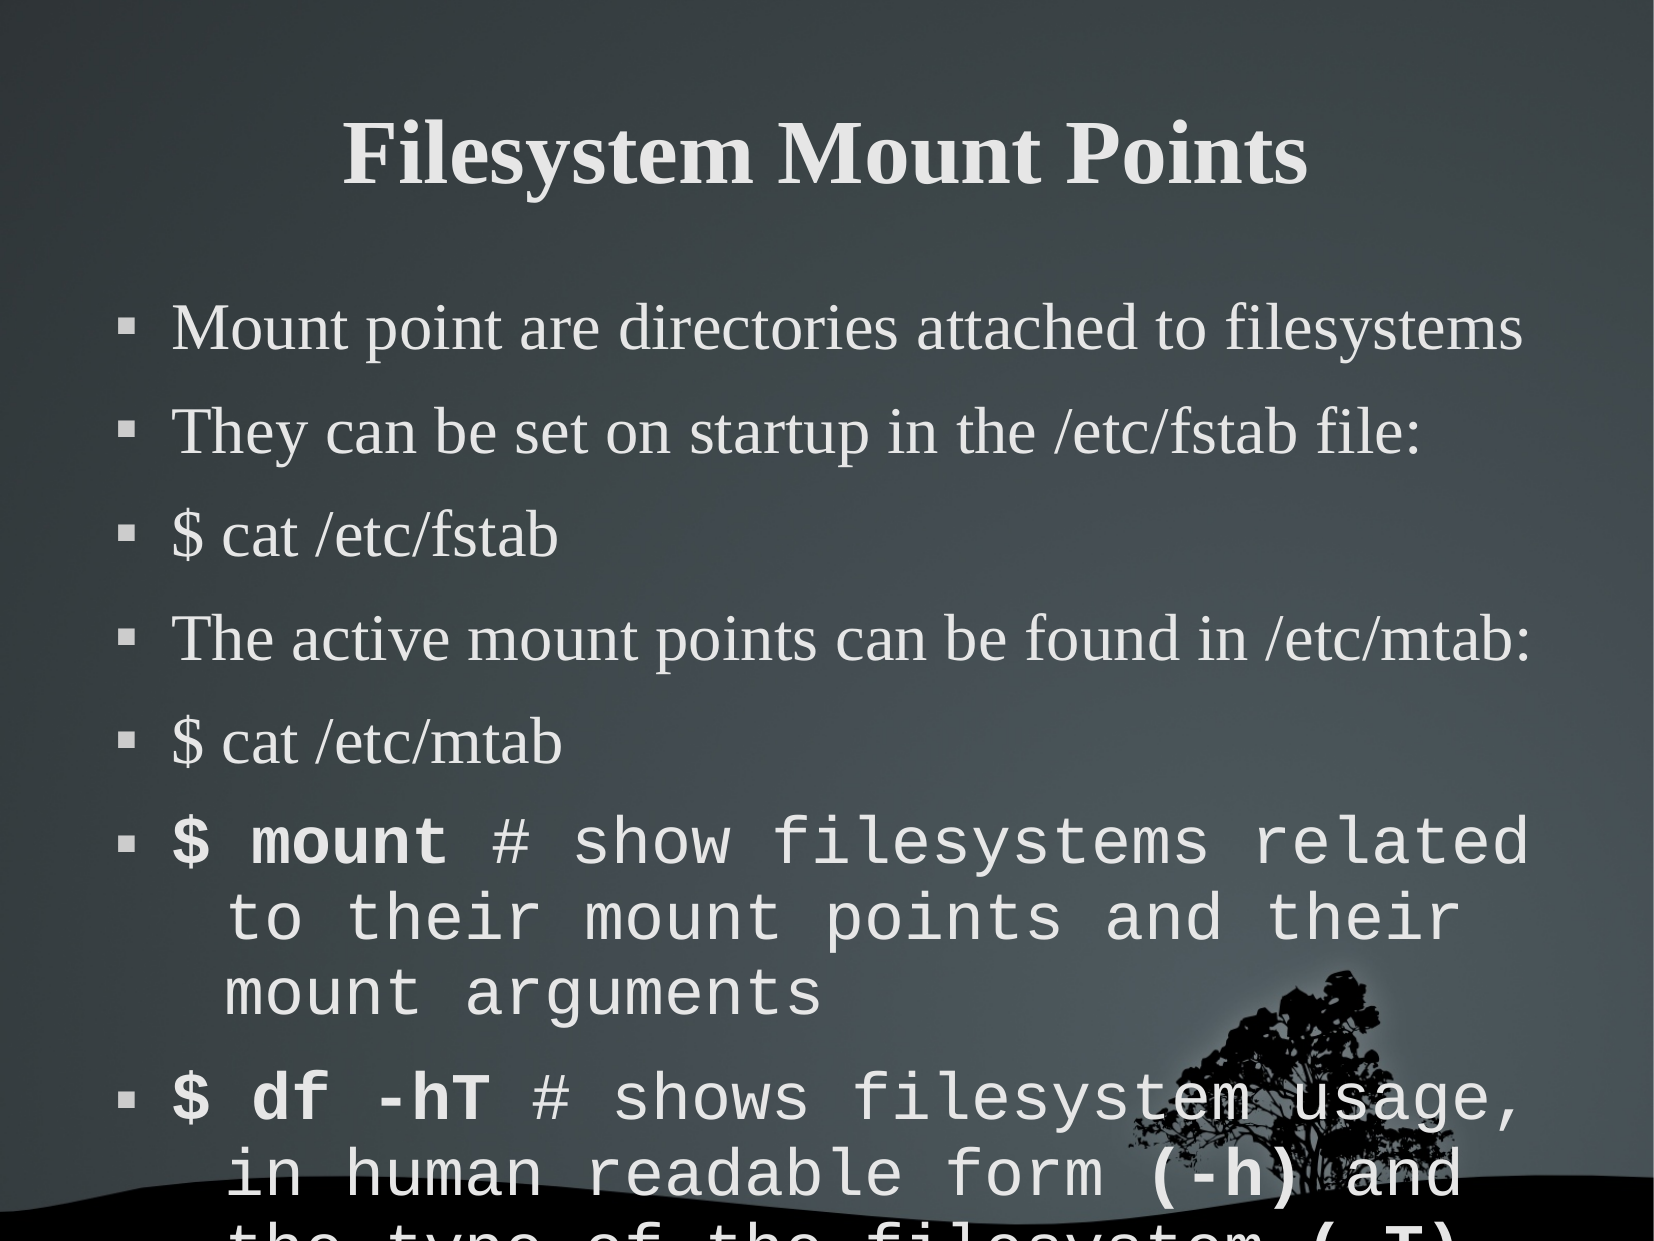

# Filesystem Mount Points
Mount point are directories attached to filesystems
They can be set on startup in the /etc/fstab file:
$ cat /etc/fstab
The active mount points can be found in /etc/mtab:
$ cat /etc/mtab
$ mount # show filesystems related to their mount points and their mount arguments
$ df -hT # shows filesystem usage, in human readable form (-h) and the type of the filesystem (-T)